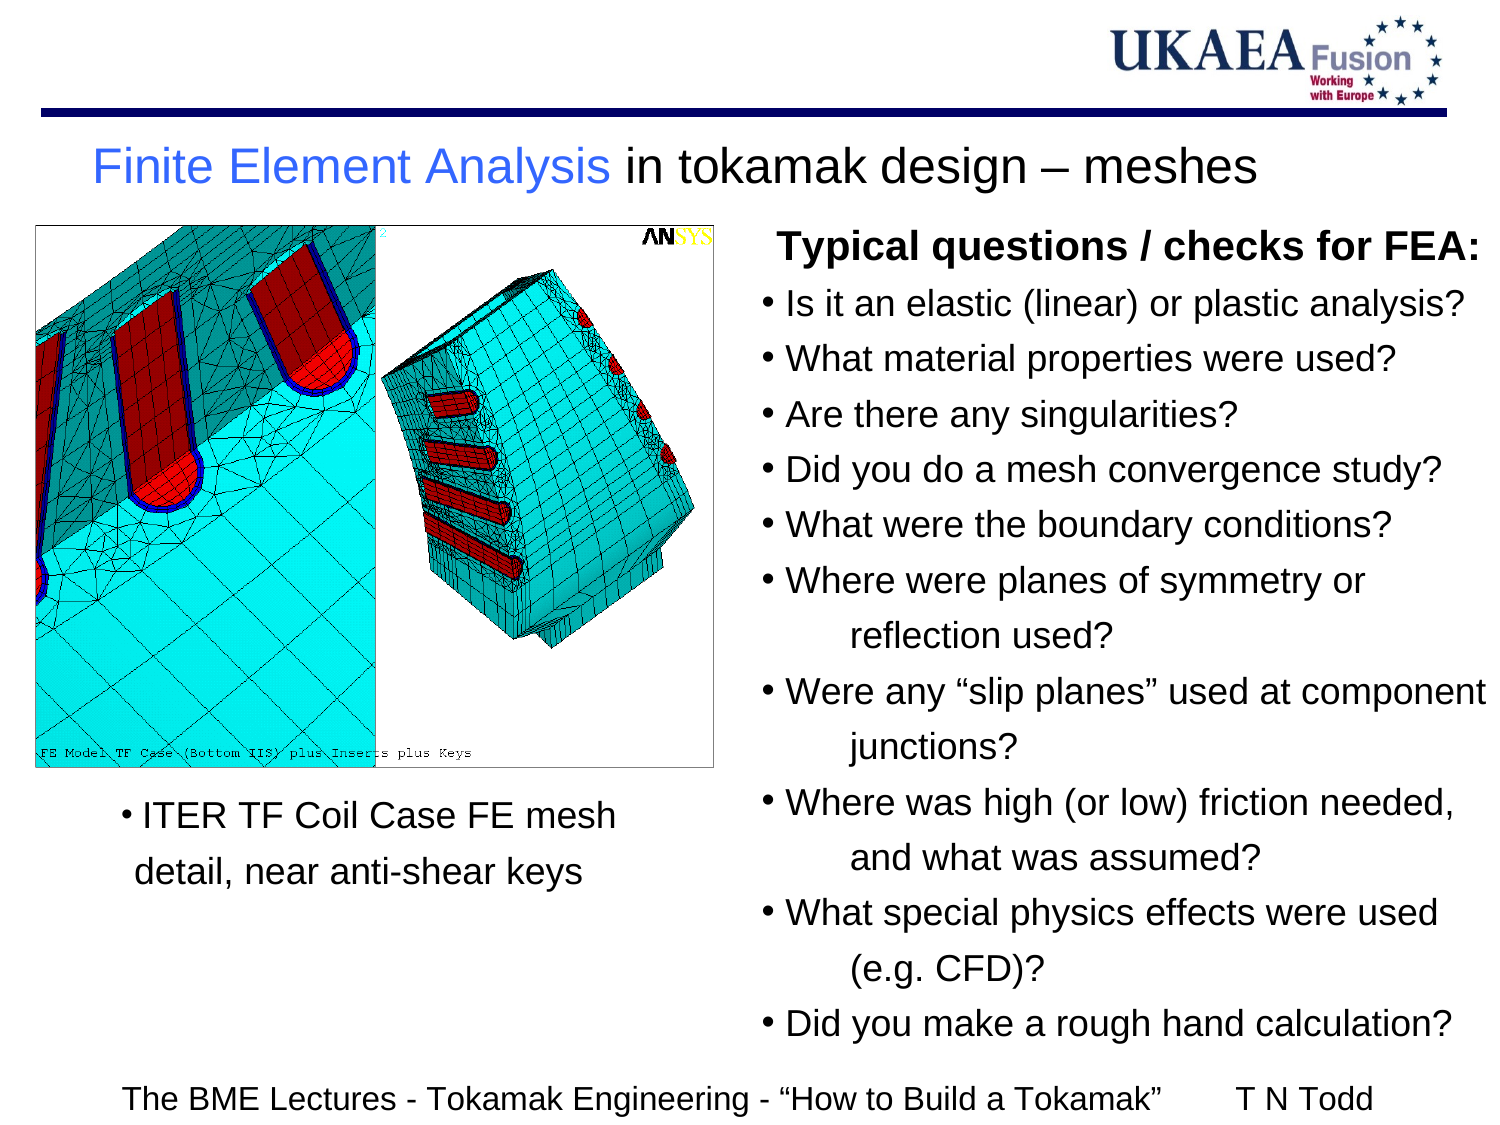

Finite Element Analysis in tokamak design – meshes
Typical questions / checks for FEA:
 Is it an elastic (linear) or plastic analysis?
 What material properties were used?
 Are there any singularities?
 Did you do a mesh convergence study?
 What were the boundary conditions?
 Where were planes of symmetry or
reflection used?
 Were any “slip planes” used at component
junctions?
 Where was high (or low) friction needed,
and what was assumed?
 What special physics effects were used
(e.g. CFD)?
 Did you make a rough hand calculation?
 ITER TF Coil Case FE mesh
detail, near anti-shear keys